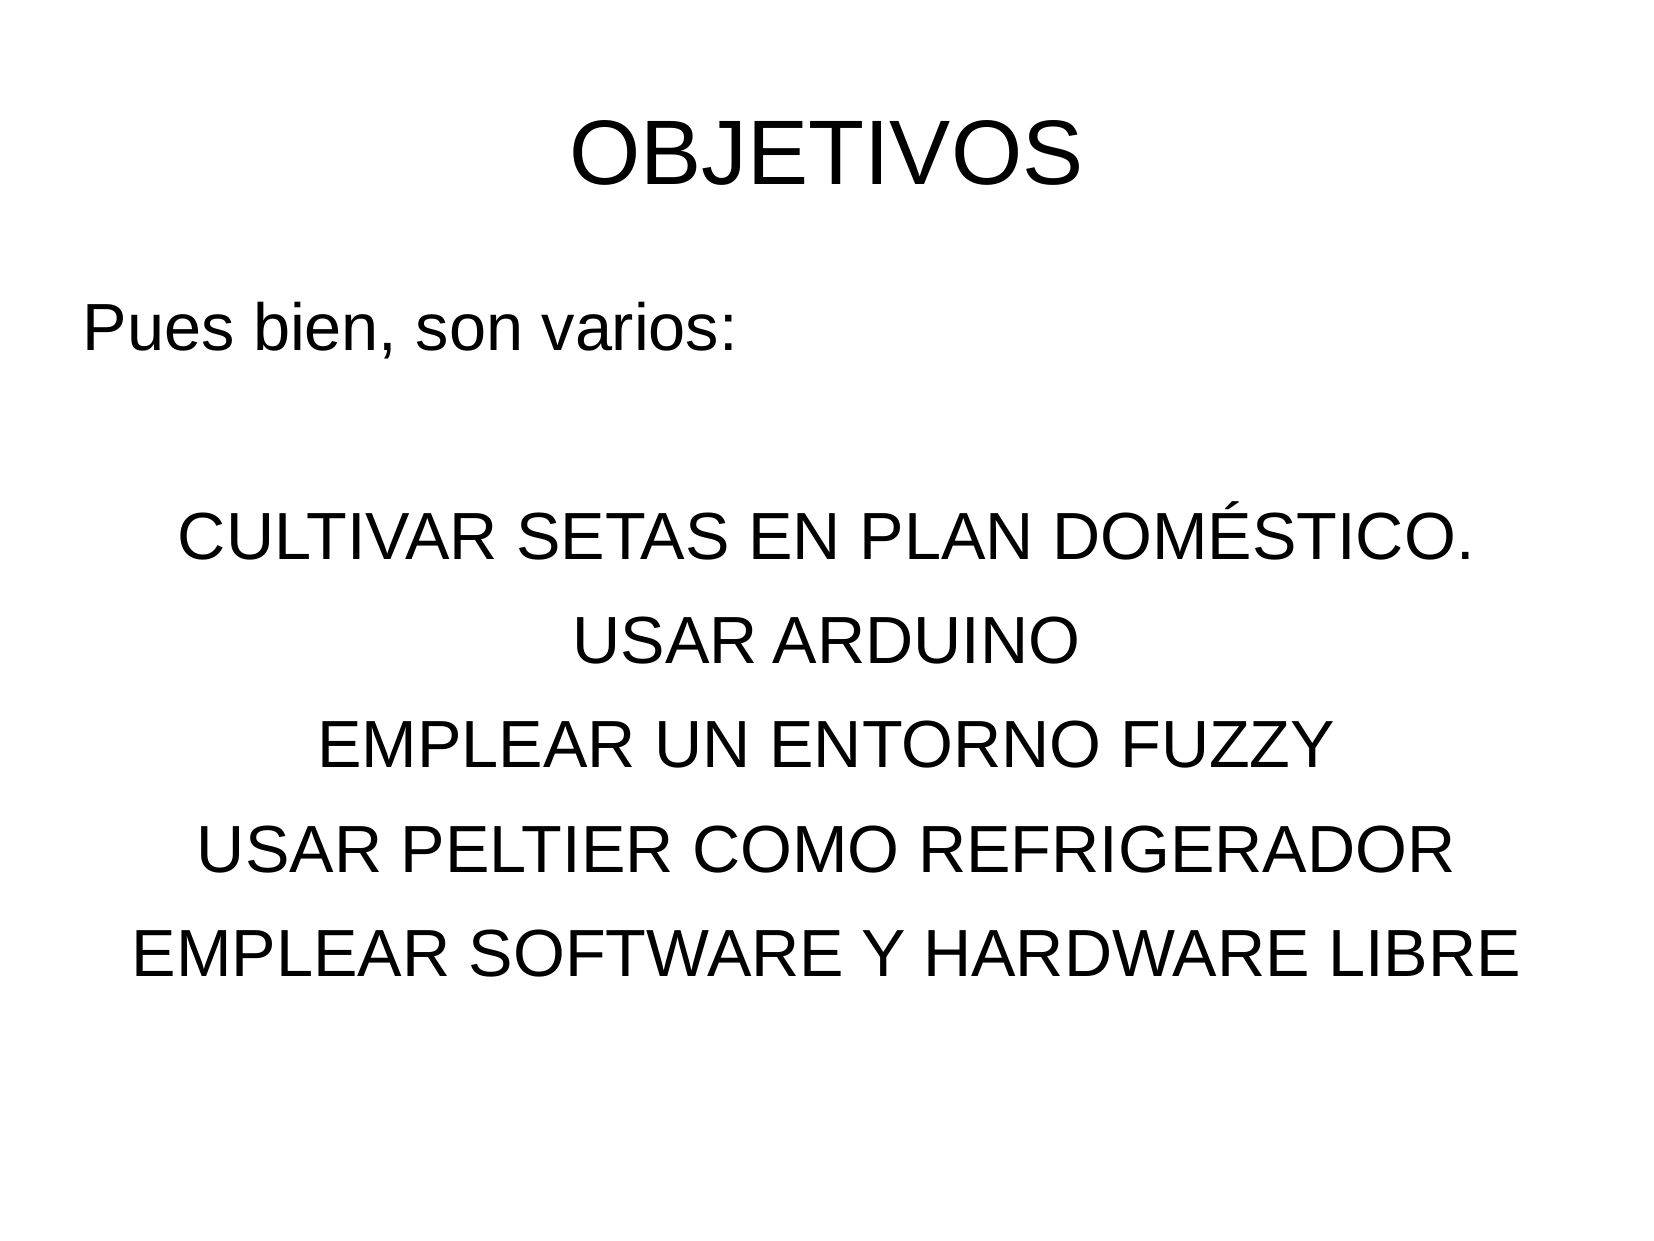

# OBJETIVOS
Pues bien, son varios:
CULTIVAR SETAS EN PLAN DOMÉSTICO.
USAR ARDUINO
EMPLEAR UN ENTORNO FUZZY
USAR PELTIER COMO REFRIGERADOR
EMPLEAR SOFTWARE Y HARDWARE LIBRE